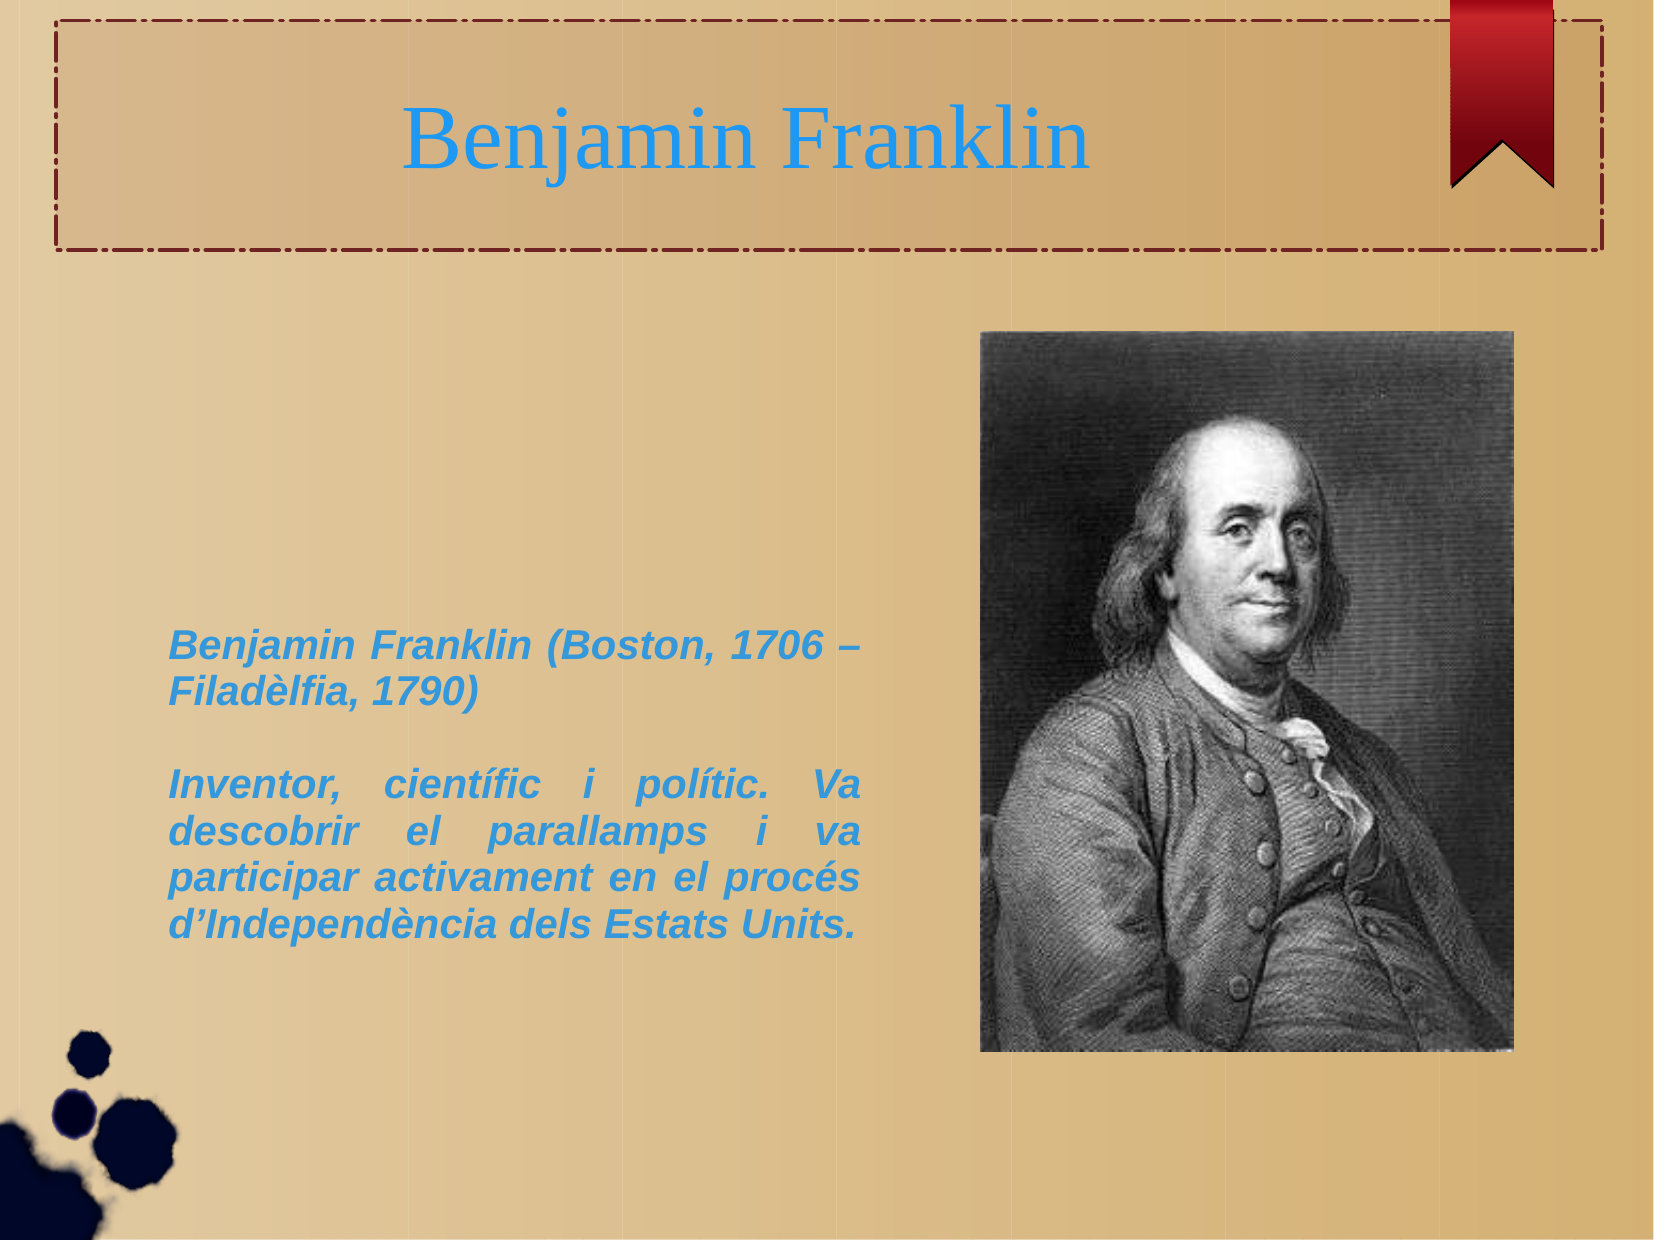

# Benjamin Franklin
Benjamin Franklin (Boston, 1706 – Filadèlfia, 1790)
Inventor, científic i polític. Va descobrir el parallamps i va participar activament en el procés d’Independència dels Estats Units.